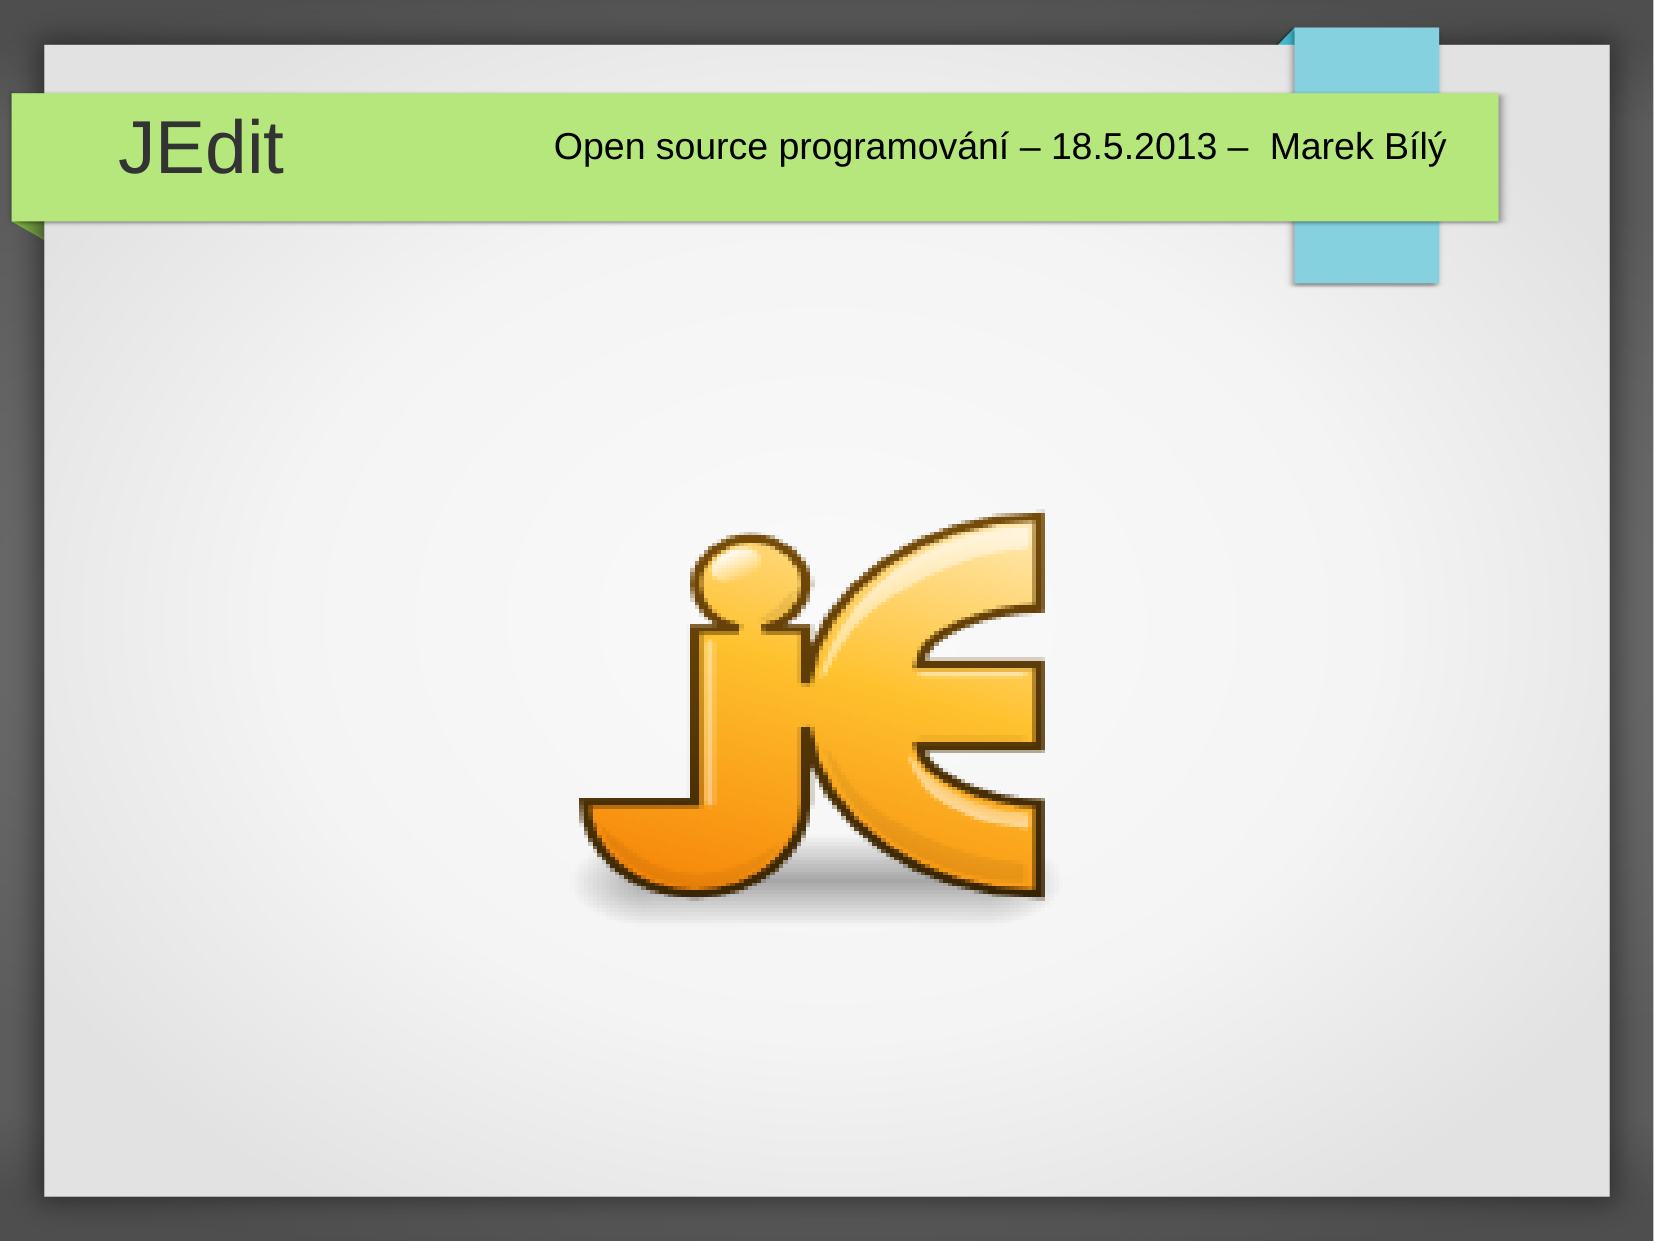

# JEdit
Open source programování – 18.5.2013 – Marek Bílý